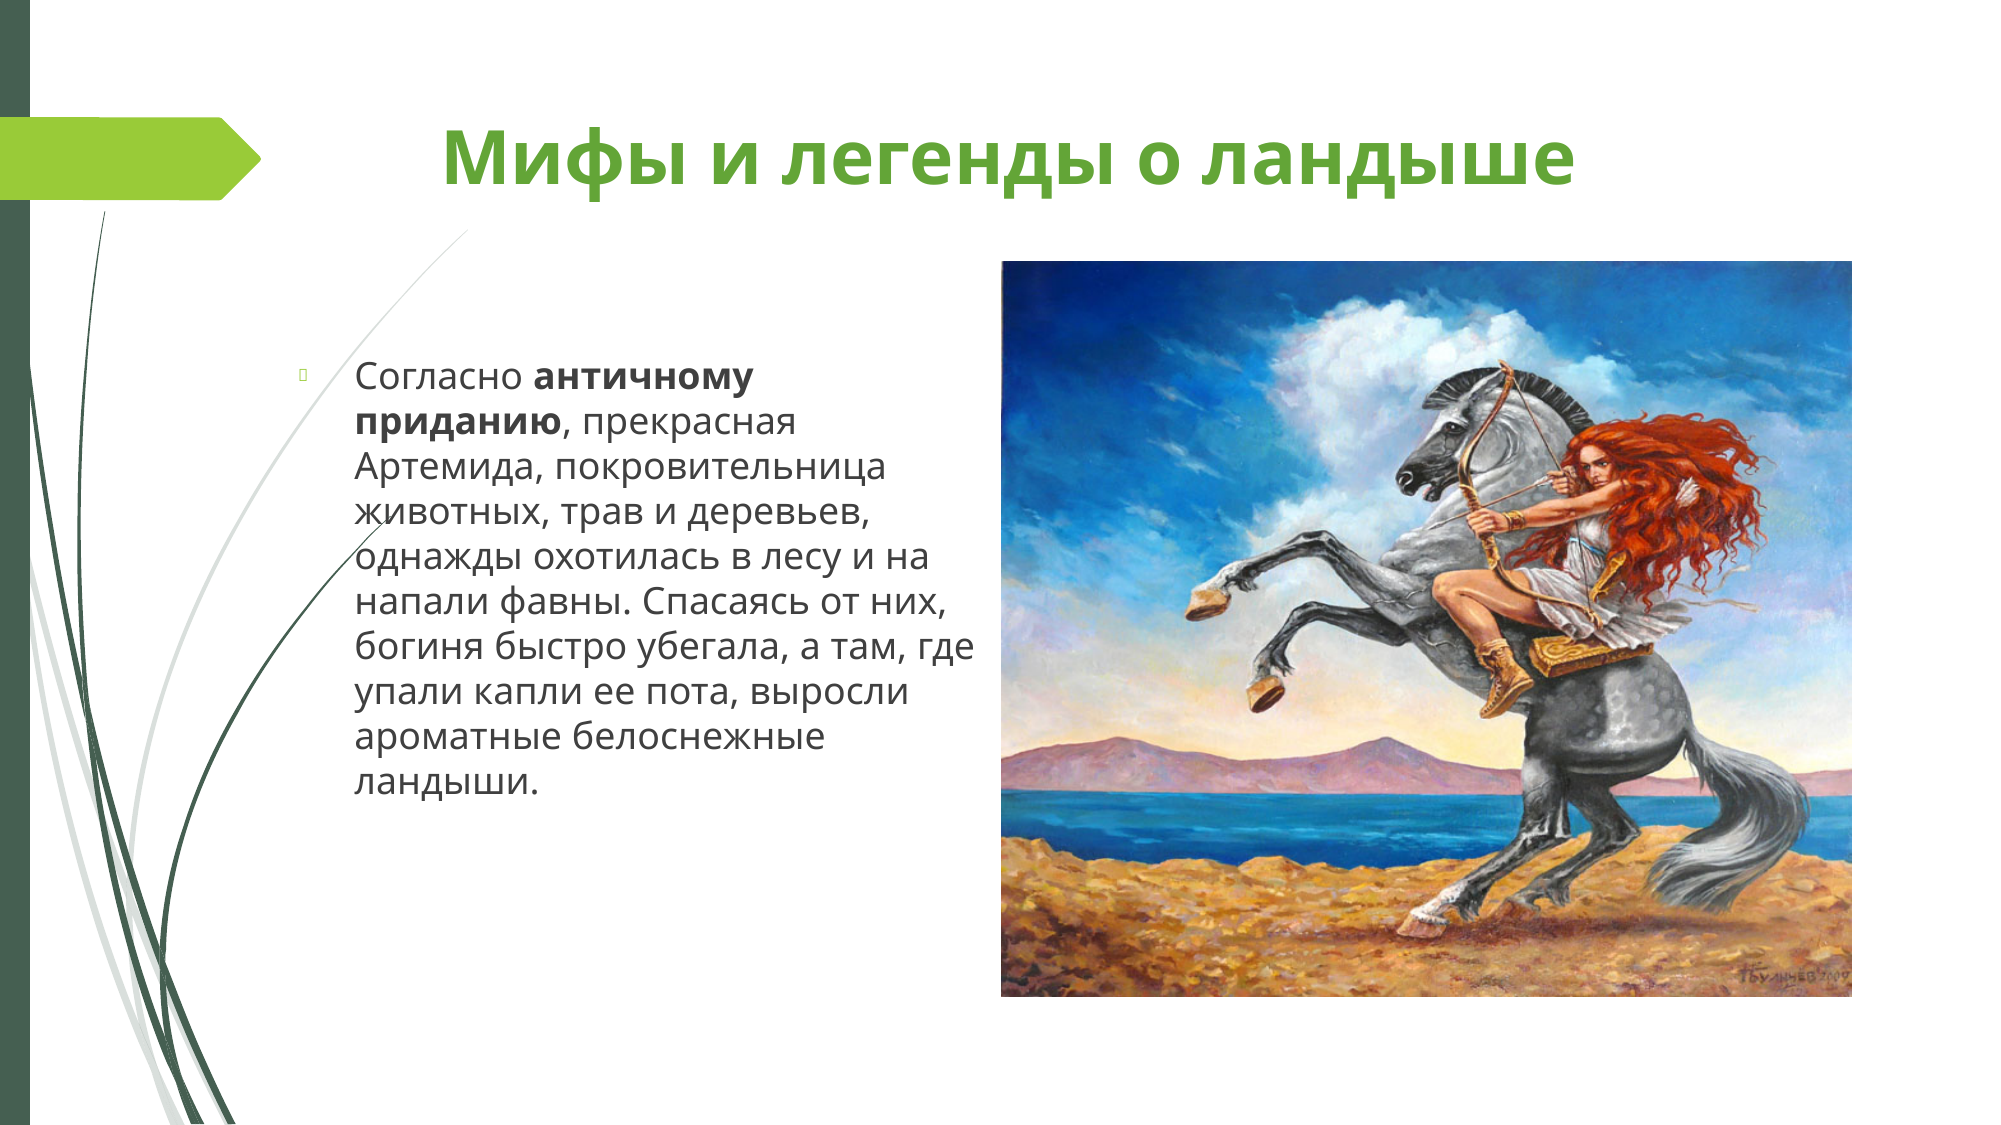

# Мифы и легенды о ландыше
Согласно античному приданию, прекрасная Артемида, покровительница животных, трав и деревьев, однажды охотилась в лесу и на напали фавны. Спасаясь от них, богиня быстро убегала, а там, где упали капли ее пота, выросли ароматные белоснежные ландыши.